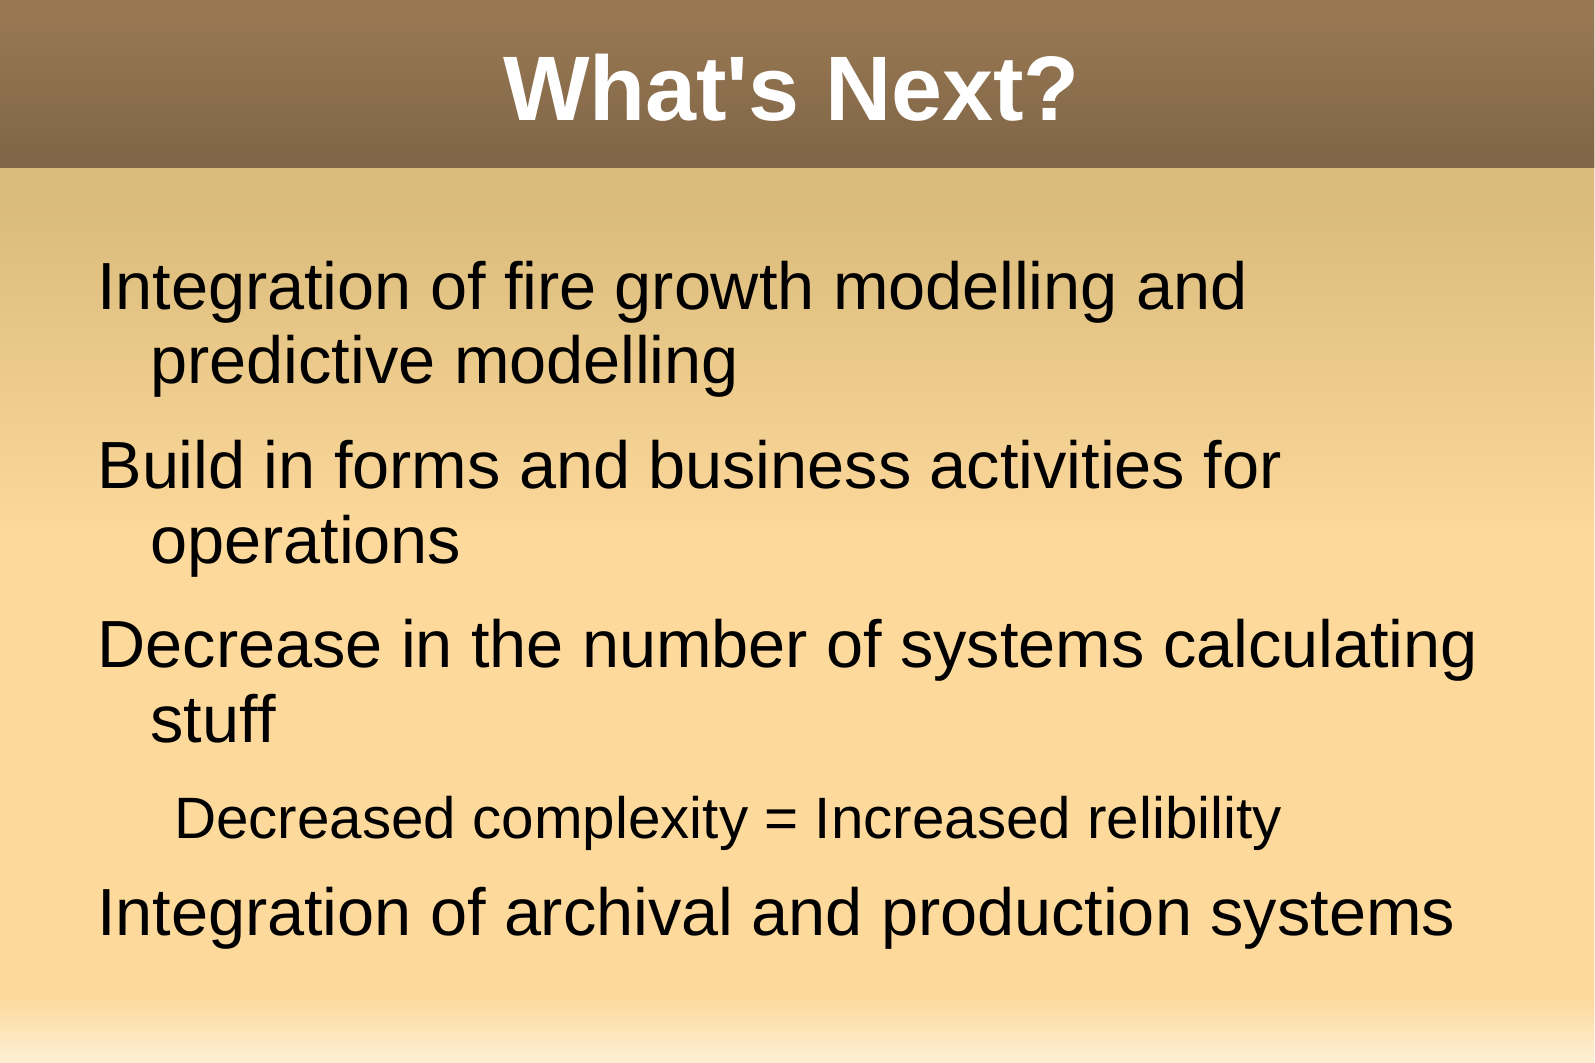

# What's Next?
Integration of fire growth modelling and predictive modelling
Build in forms and business activities for operations
Decrease in the number of systems calculating stuff
Decreased complexity = Increased relibility
Integration of archival and production systems